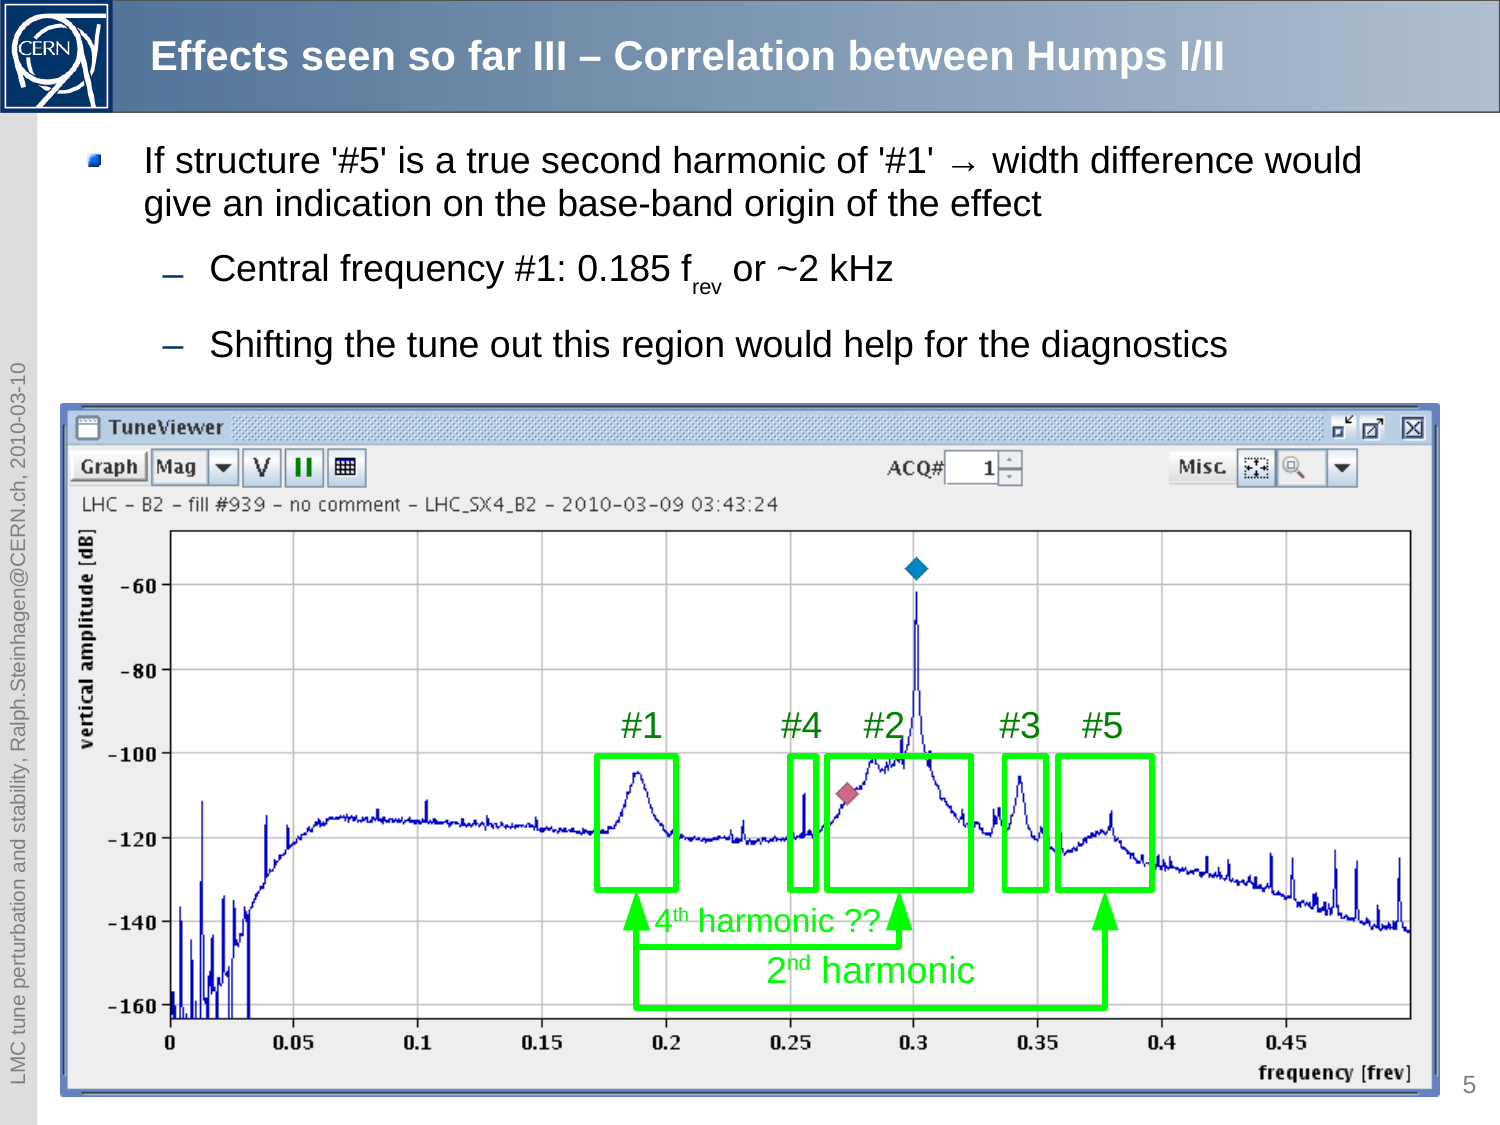

# Effects seen so far III – Correlation between Humps I/II
If structure '#5' is a true second harmonic of '#1' → width difference would give an indication on the base-band origin of the effect
Central frequency #1: 0.185 frev or ~2 kHz
Shifting the tune out this region would help for the diagnostics
#1
#4
#2
#3
#5